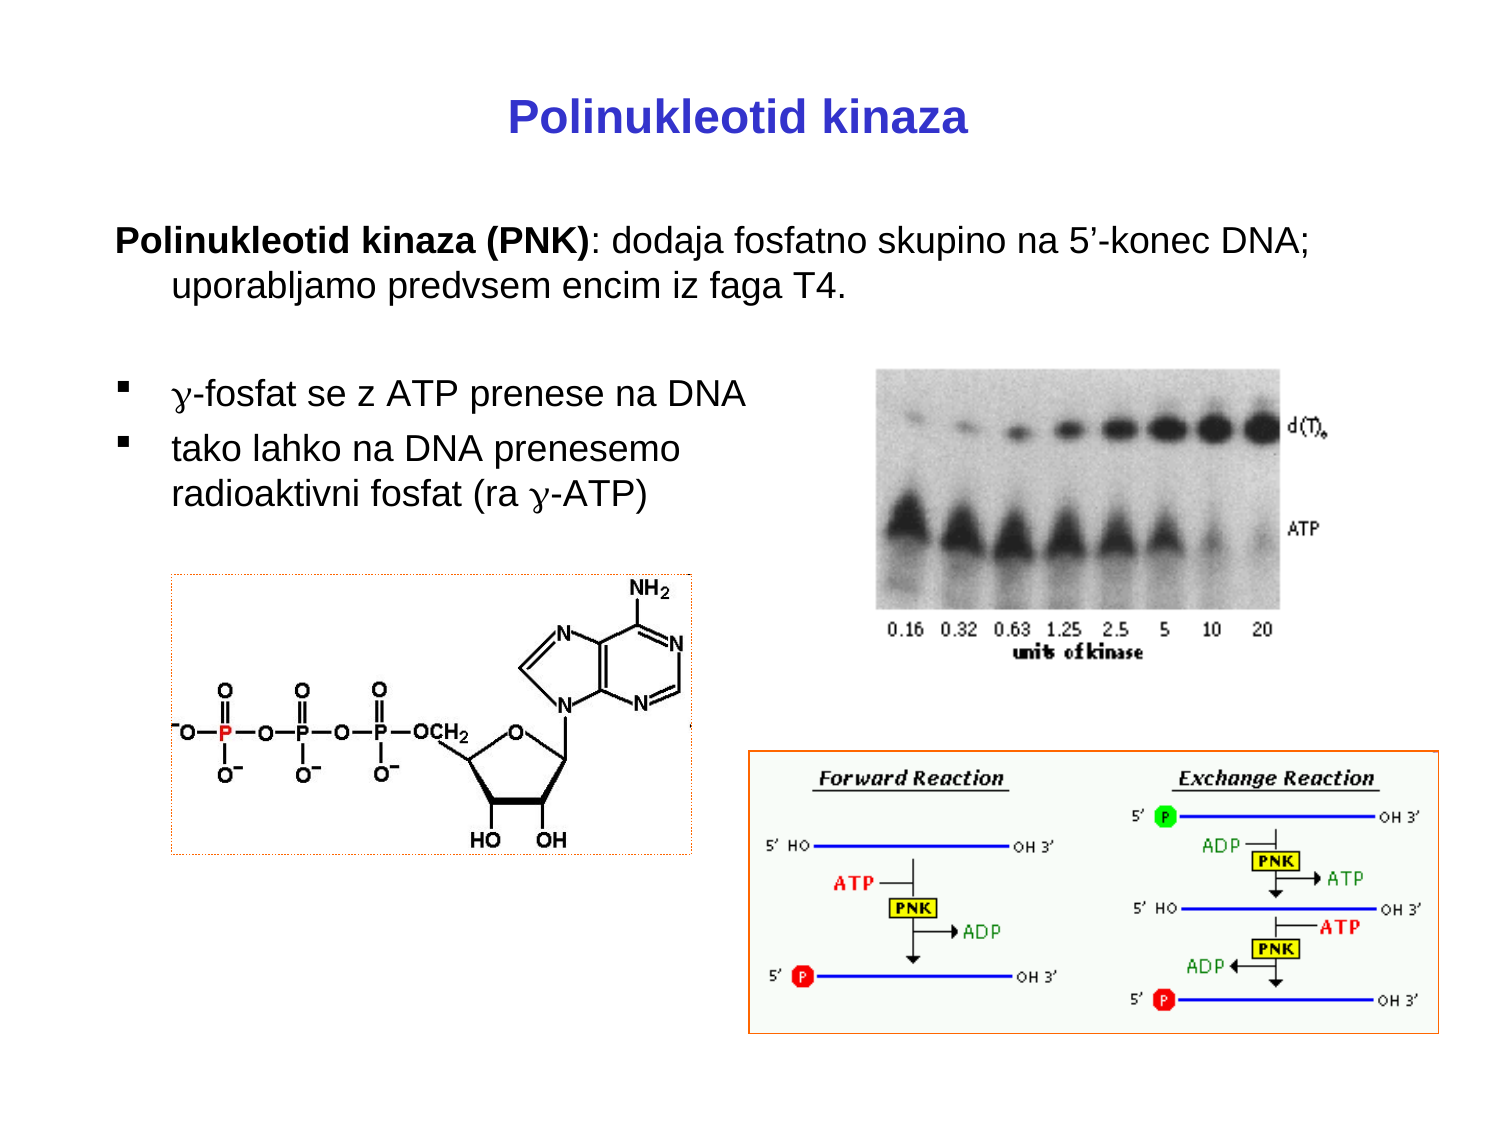

Polinukleotid kinaza
Polinukleotid kinaza (PNK): dodaja fosfatno skupino na 5’-konec DNA; uporabljamo predvsem encim iz faga T4.
-fosfat se z ATP prenese na DNA
tako lahko na DNA prenesemo
radioaktivni fosfat (ra -ATP)